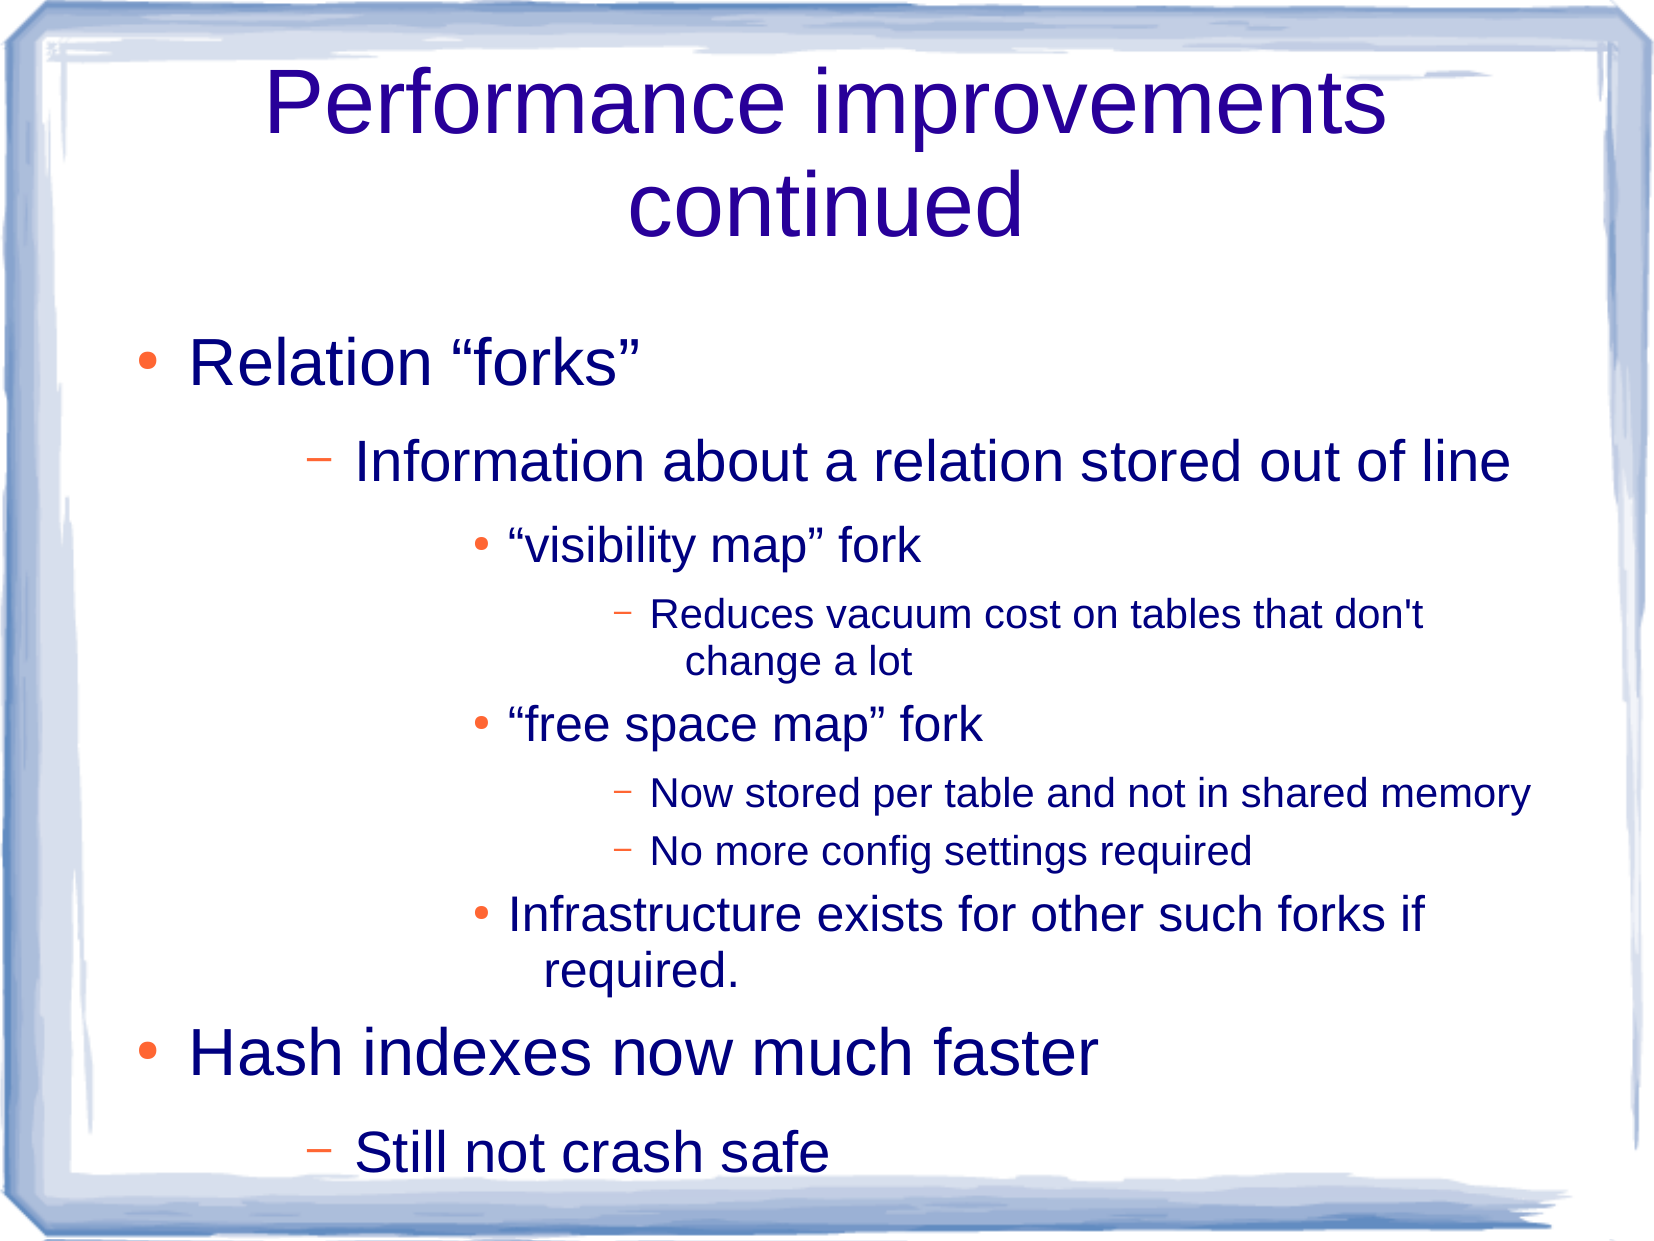

# Performance improvements continued
Relation “forks”
Information about a relation stored out of line
“visibility map” fork
Reduces vacuum cost on tables that don't change a lot
“free space map” fork
Now stored per table and not in shared memory
No more config settings required
Infrastructure exists for other such forks if required.
Hash indexes now much faster
Still not crash safe